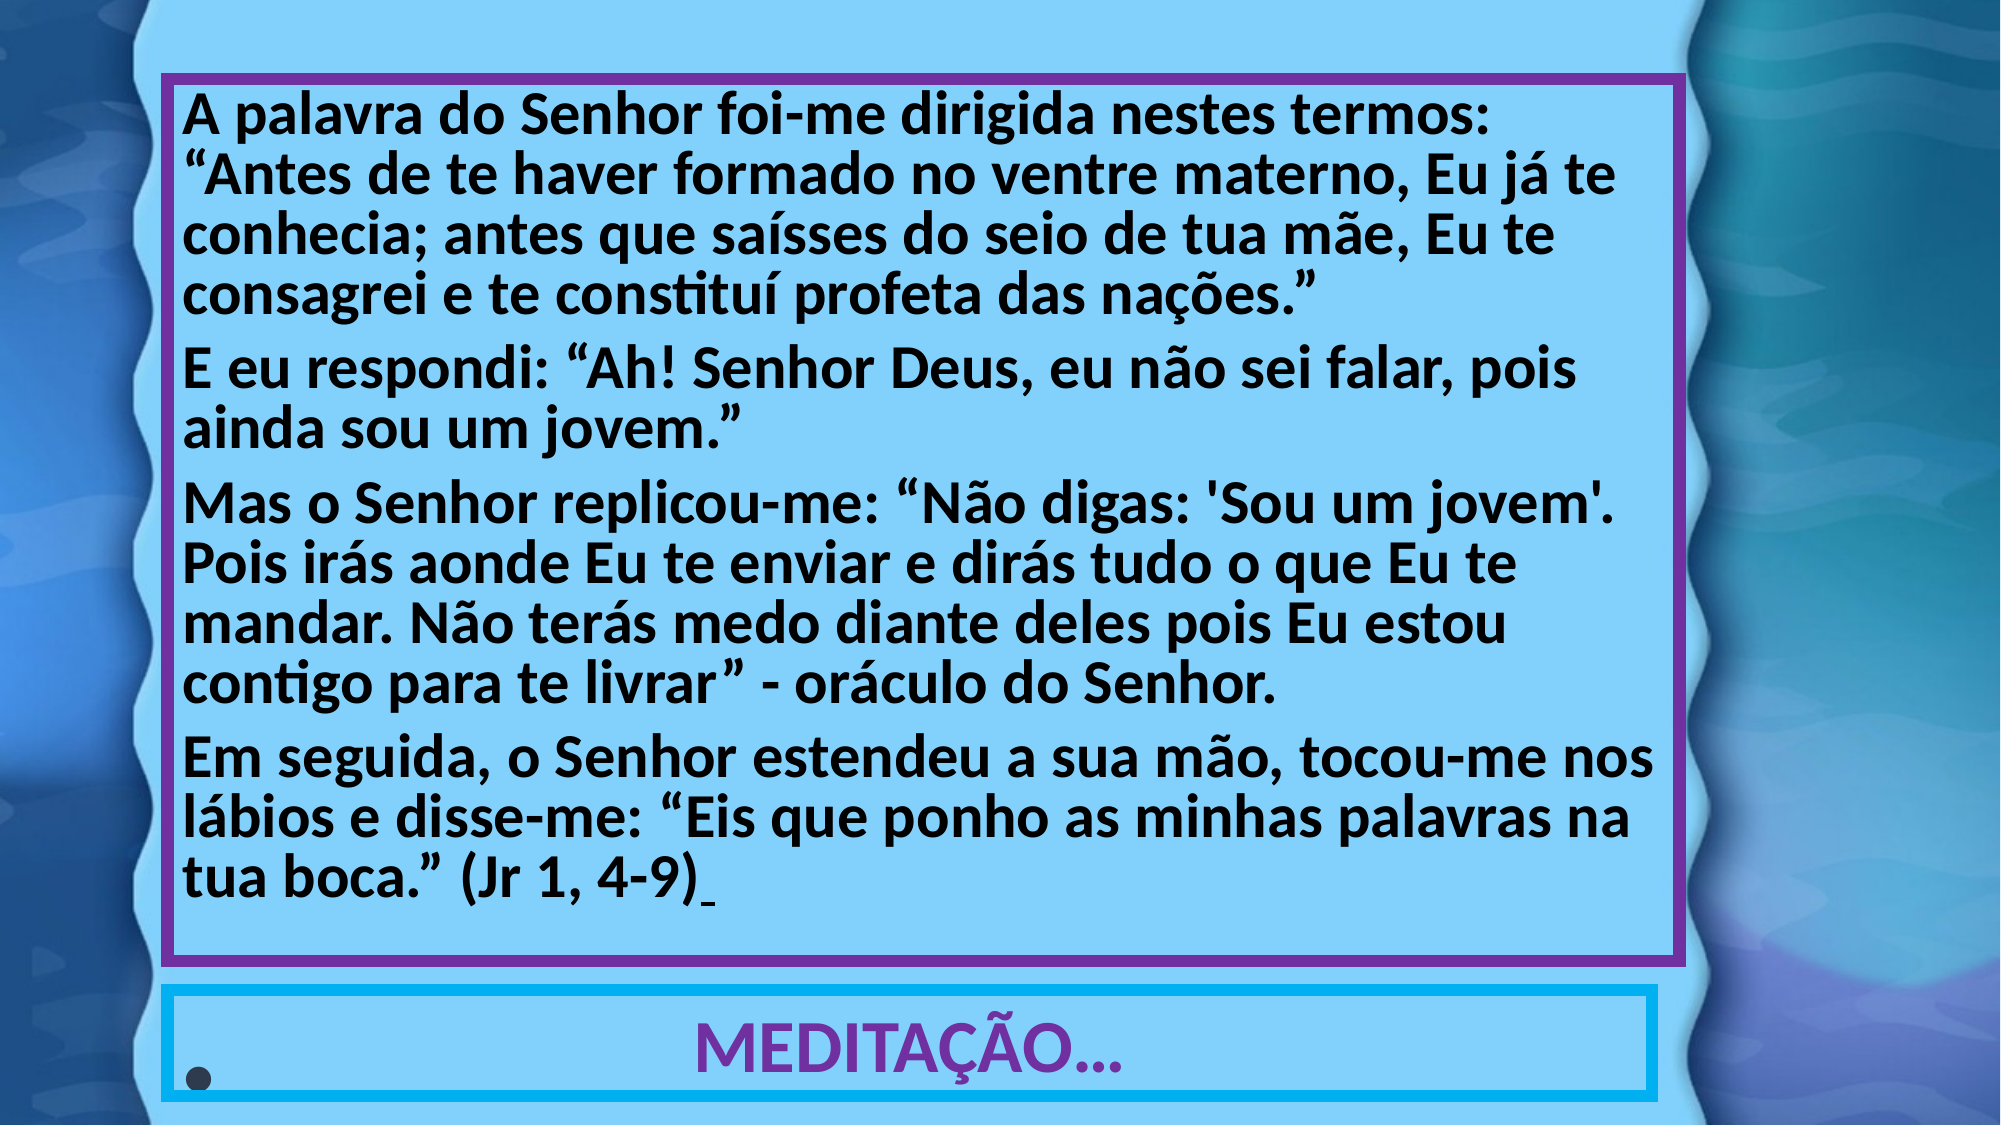

# A palavra do Senhor foi-me dirigida nestes termos: “Antes de te haver formado no ventre materno, Eu já te conhecia; antes que saísses do seio de tua mãe, Eu te consagrei e te constituí profeta das nações.”
E eu respondi: “Ah! Senhor Deus, eu não sei falar, pois ainda sou um jovem.”
Mas o Senhor replicou-me: “Não digas: 'Sou um jovem'. Pois irás aonde Eu te enviar e dirás tudo o que Eu te mandar. Não terás medo diante deles pois Eu estou contigo para te livrar” - oráculo do Senhor.
Em seguida, o Senhor estendeu a sua mão, tocou-me nos lábios e disse-me: “Eis que ponho as minhas palavras na tua boca.” (Jr 1, 4-9)
MEDITAÇÃO…